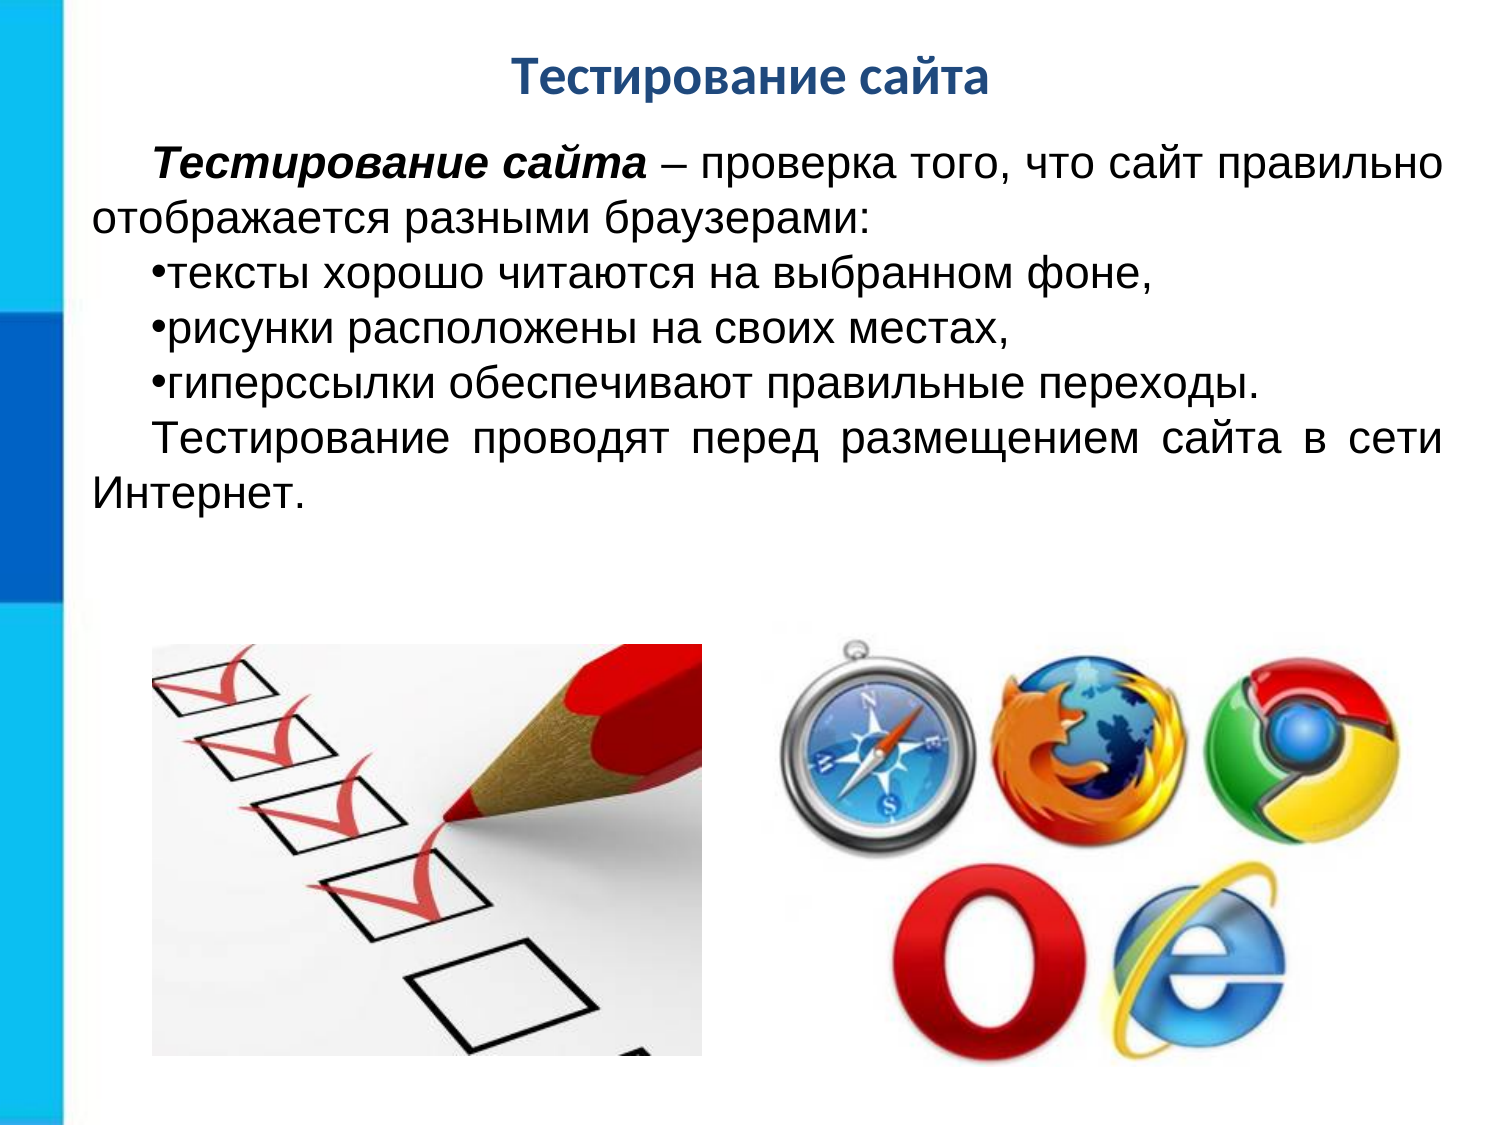

Тестирование сайта
Тестирование сайта – проверка того, что сайт правильно отображается разными браузерами:
тексты хорошо читаются на выбранном фоне,
рисунки расположены на своих местах,
гиперссылки обеспечивают правильные переходы.
Тестирование проводят перед размещением сайта в сети Интернет.